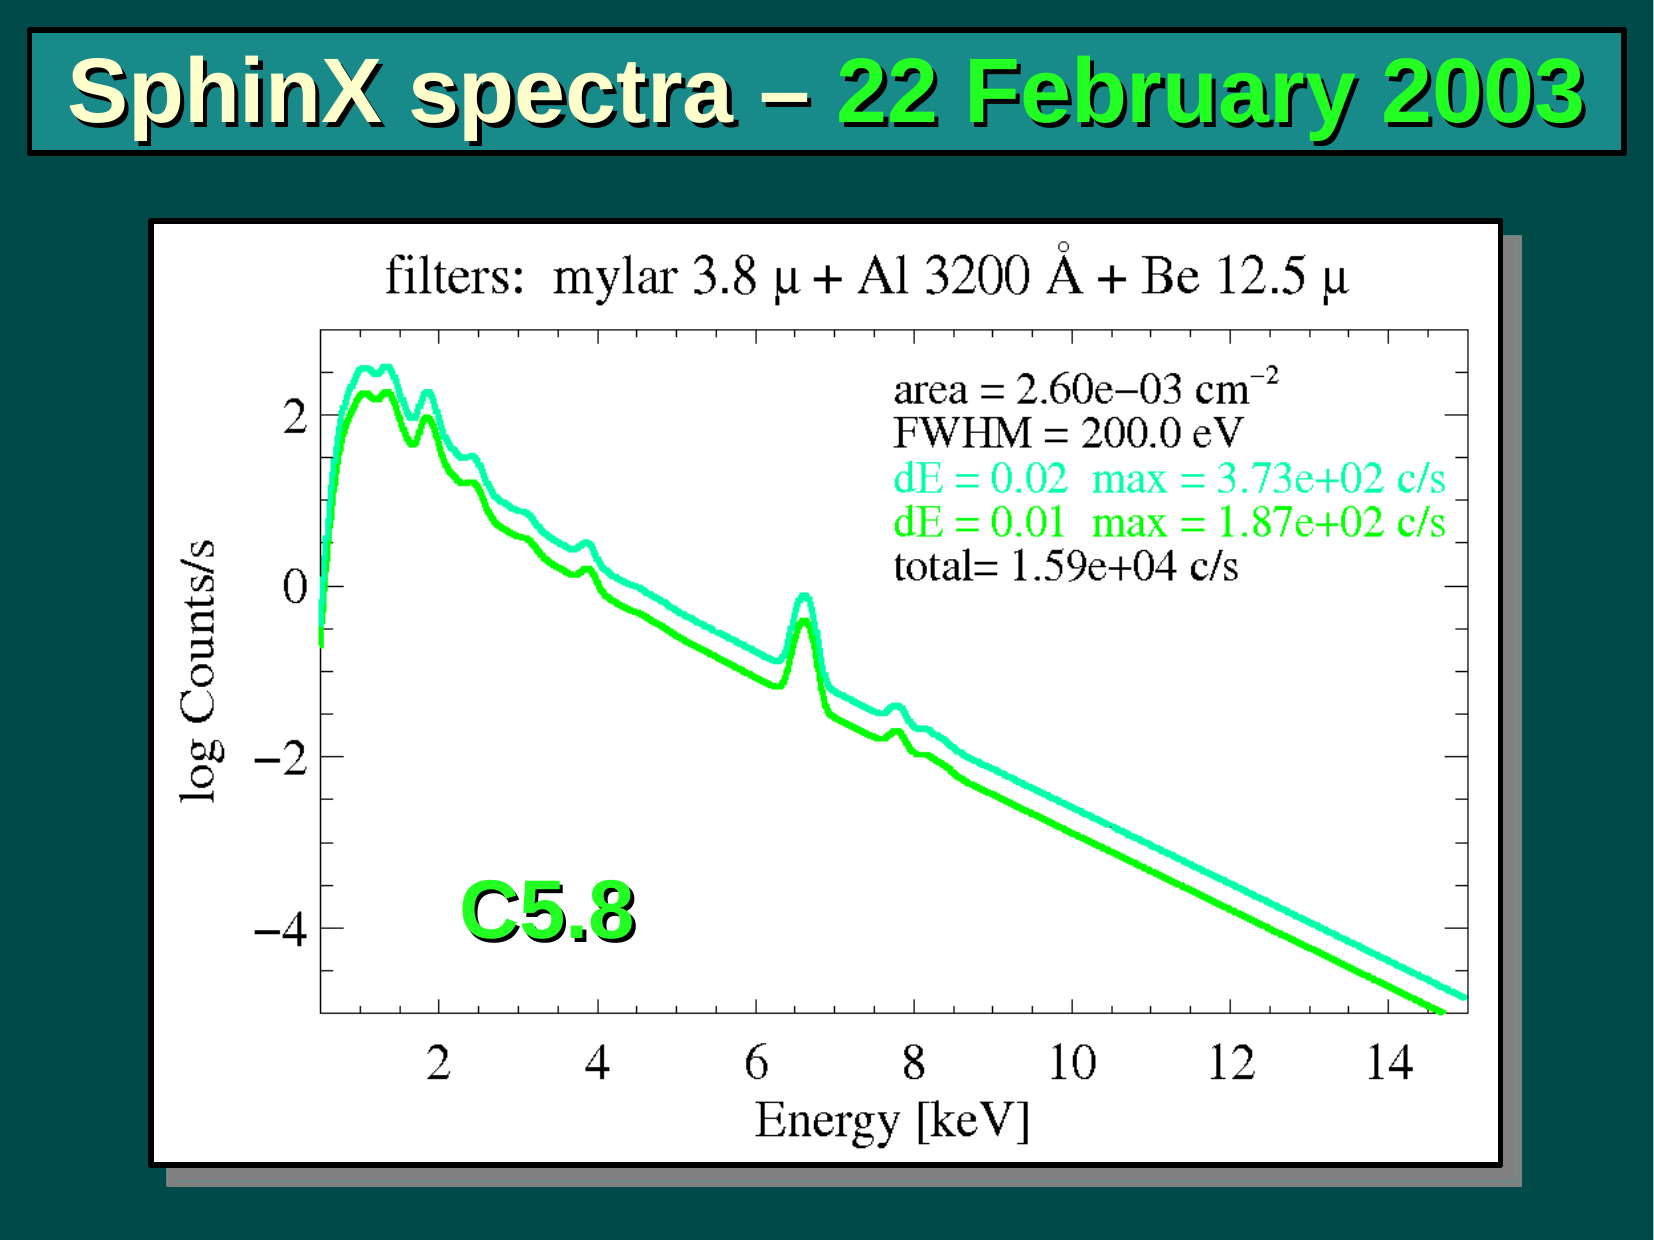

SphinX spectra – 22 February 2003
C5.8